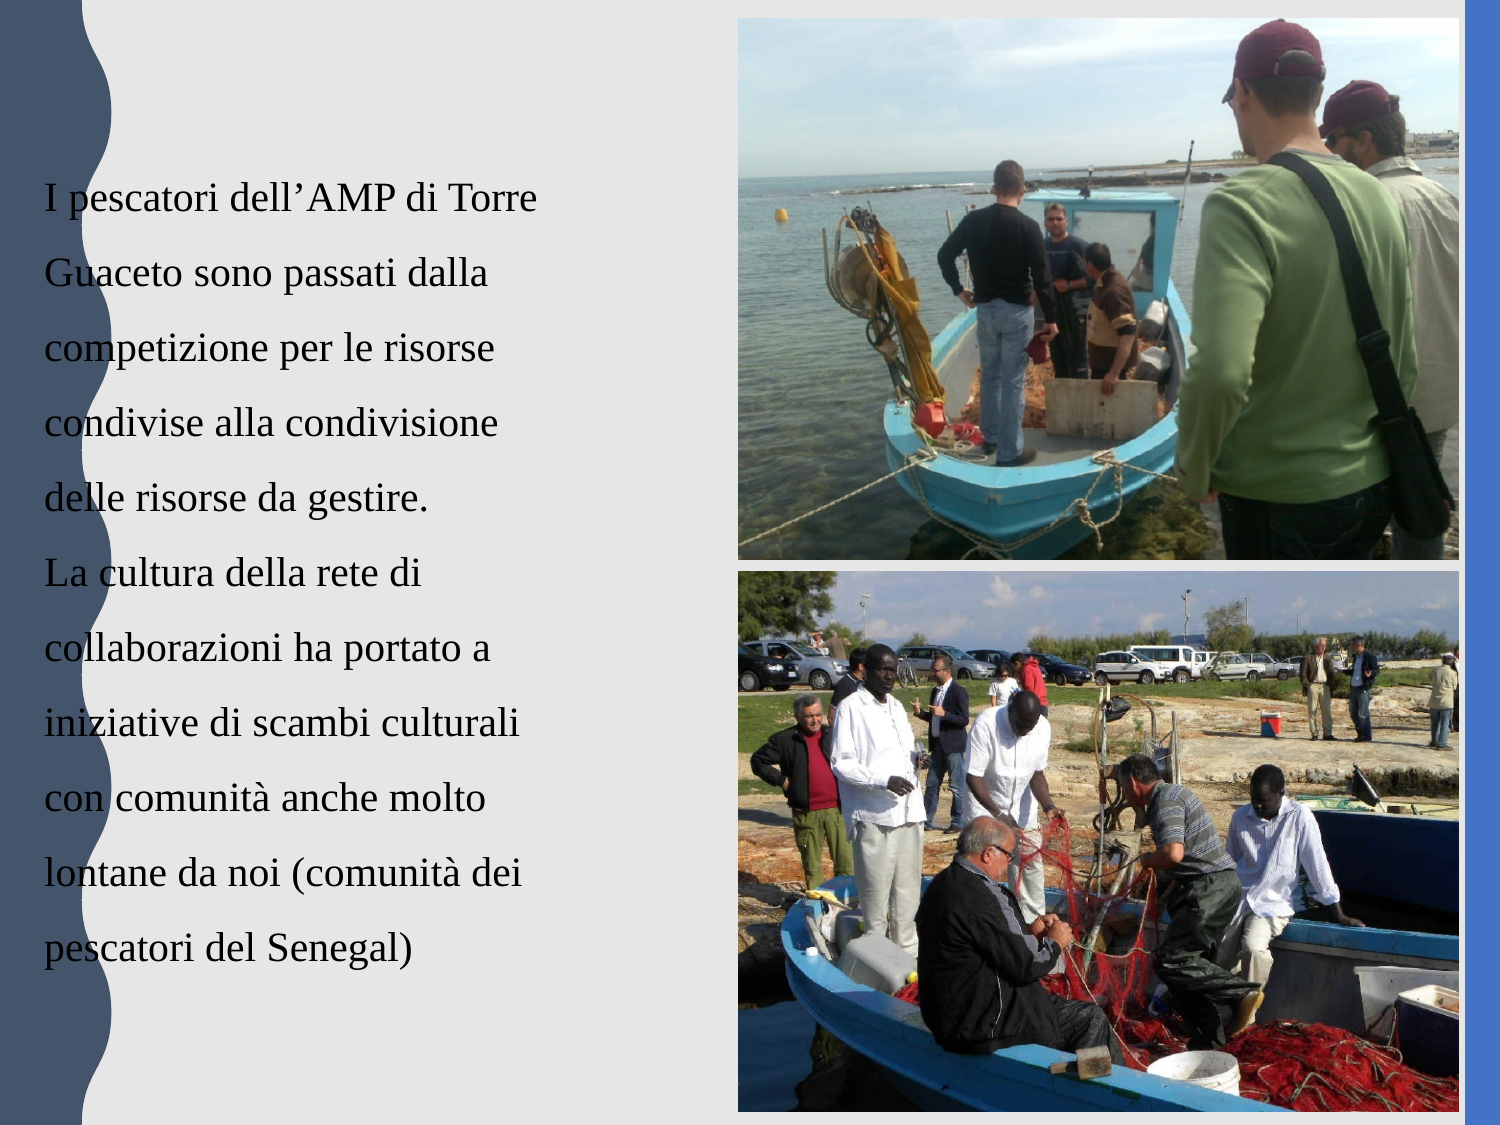

I pescatori dell’AMP di Torre Guaceto sono passati dalla competizione per le risorse condivise alla condivisione delle risorse da gestire.
La cultura della rete di collaborazioni ha portato a iniziative di scambi culturali con comunità anche molto lontane da noi (comunità dei pescatori del Senegal)